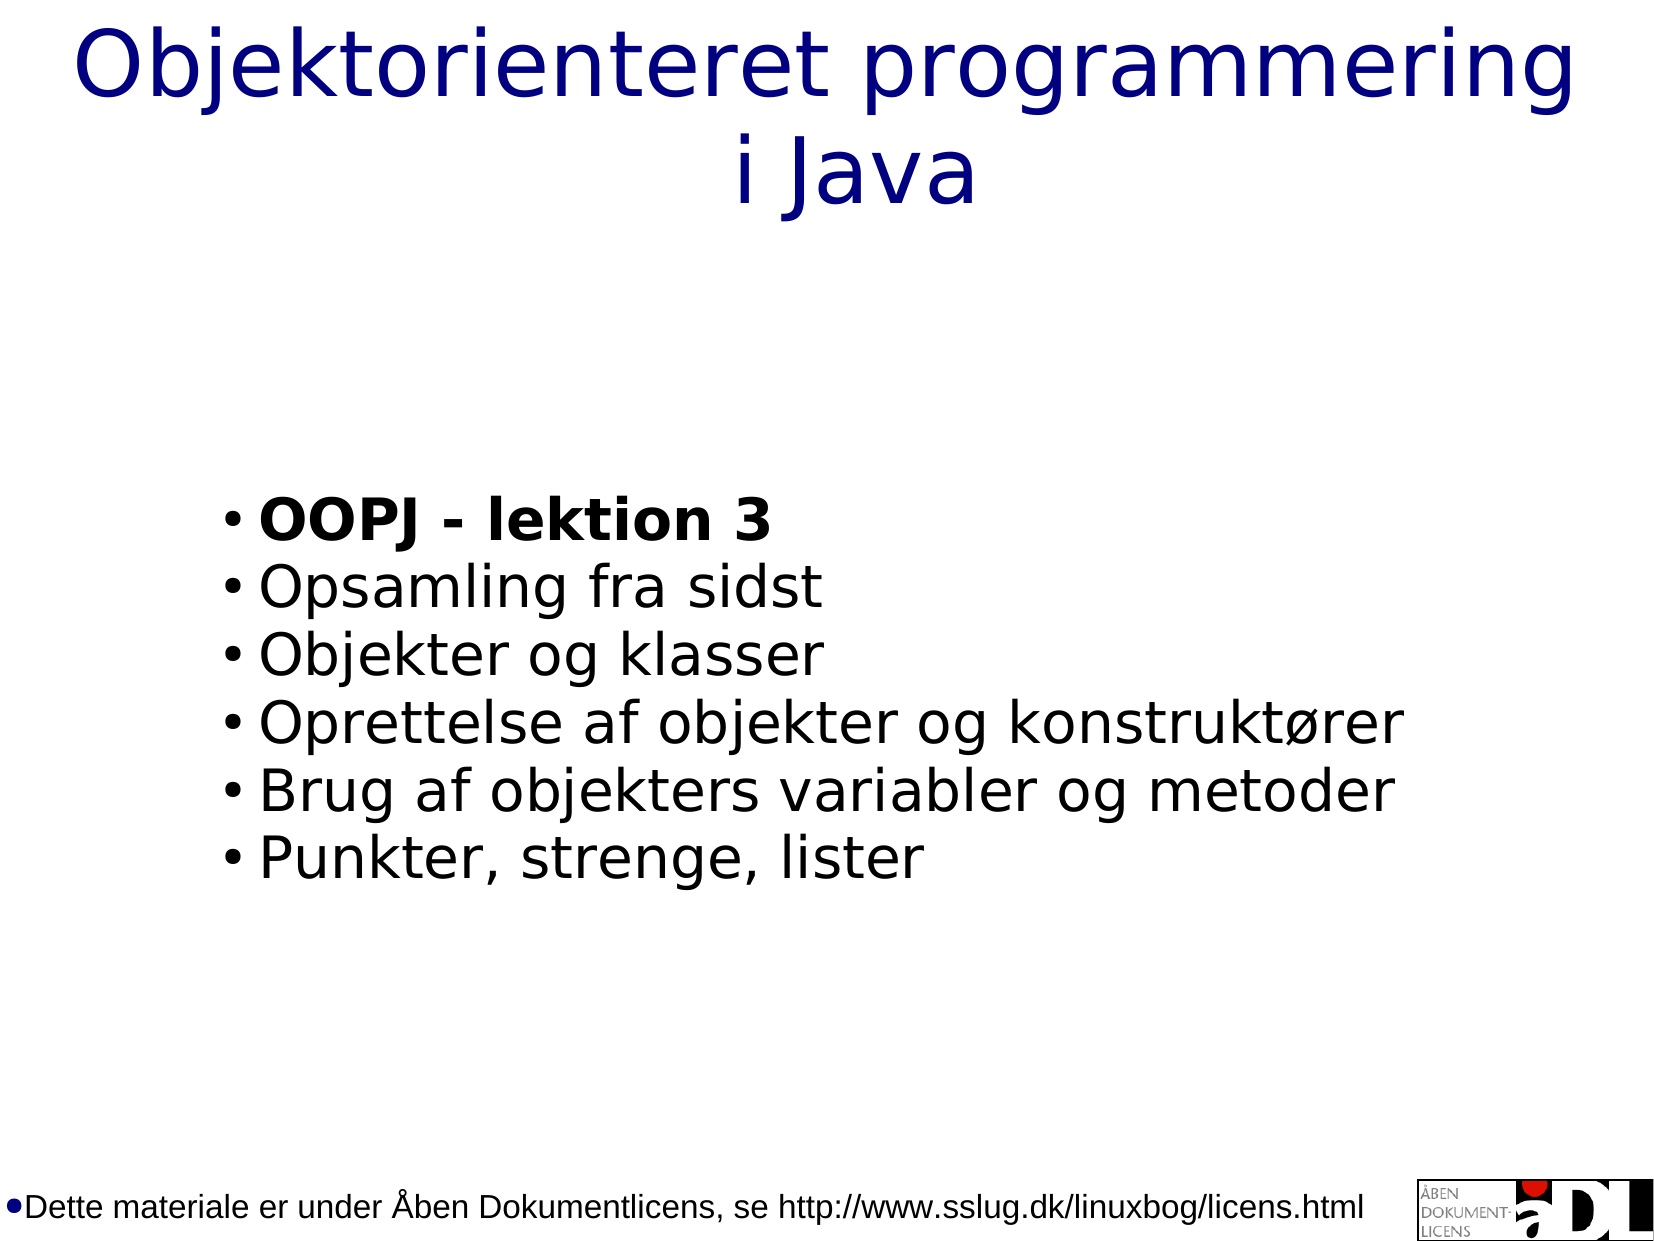

# Objektorienteret programmering i Java
OOPJ - lektion 3
Opsamling fra sidst
Objekter og klasser
Oprettelse af objekter og konstruktører
Brug af objekters variabler og metoder
Punkter, strenge, lister
Dette materiale er under Åben Dokumentlicens, se http://www.sslug.dk/linuxbog/licens.html